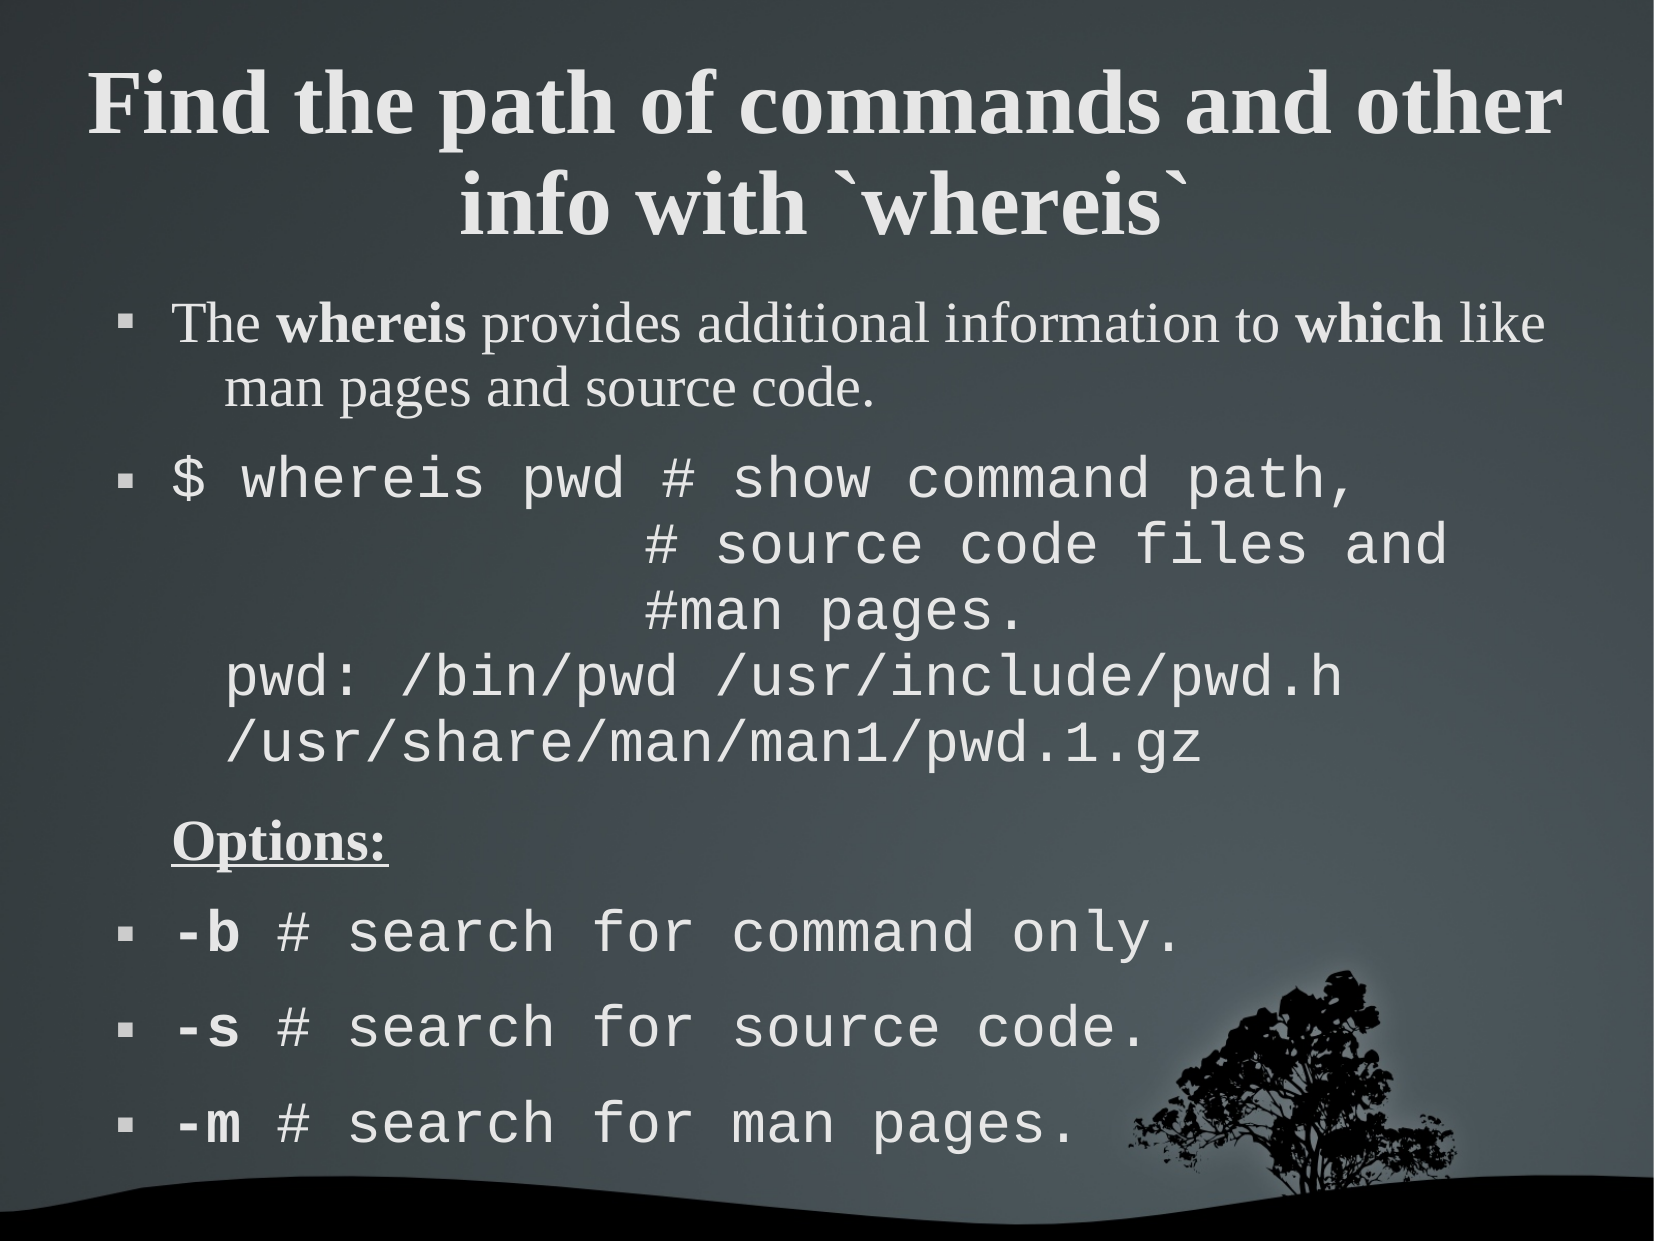

Find the path of commands and other info with `whereis`
# The whereis provides additional information to which like man pages and source code.
$ whereis pwd # show command path, # source code files and #man pages.
pwd: /bin/pwd /usr/include/pwd.h /usr/share/man/man1/pwd.1.gz
Options:
-b # search for command only.
-s # search for source code.
-m # search for man pages.